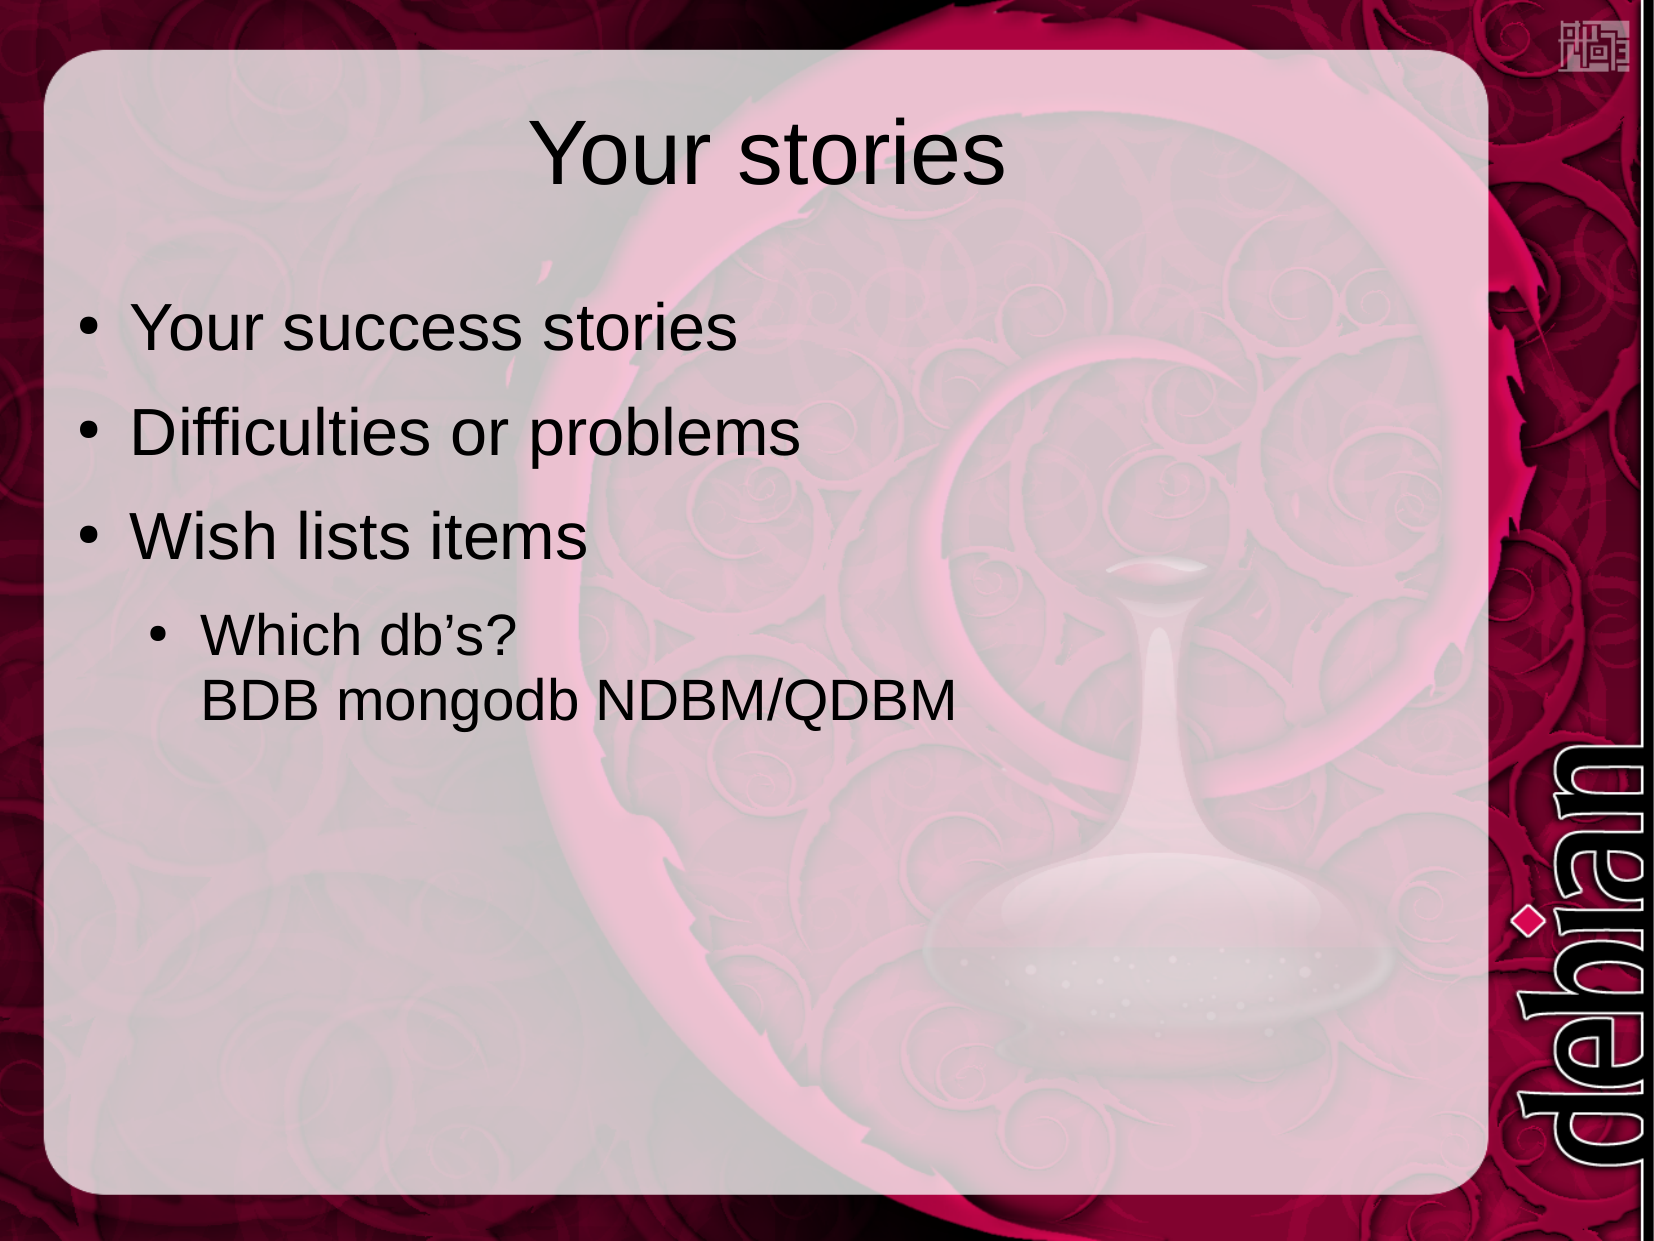

# Your stories
Your success stories
Difficulties or problems
Wish lists items
Which db’s?
BDB mongodb NDBM/QDBM